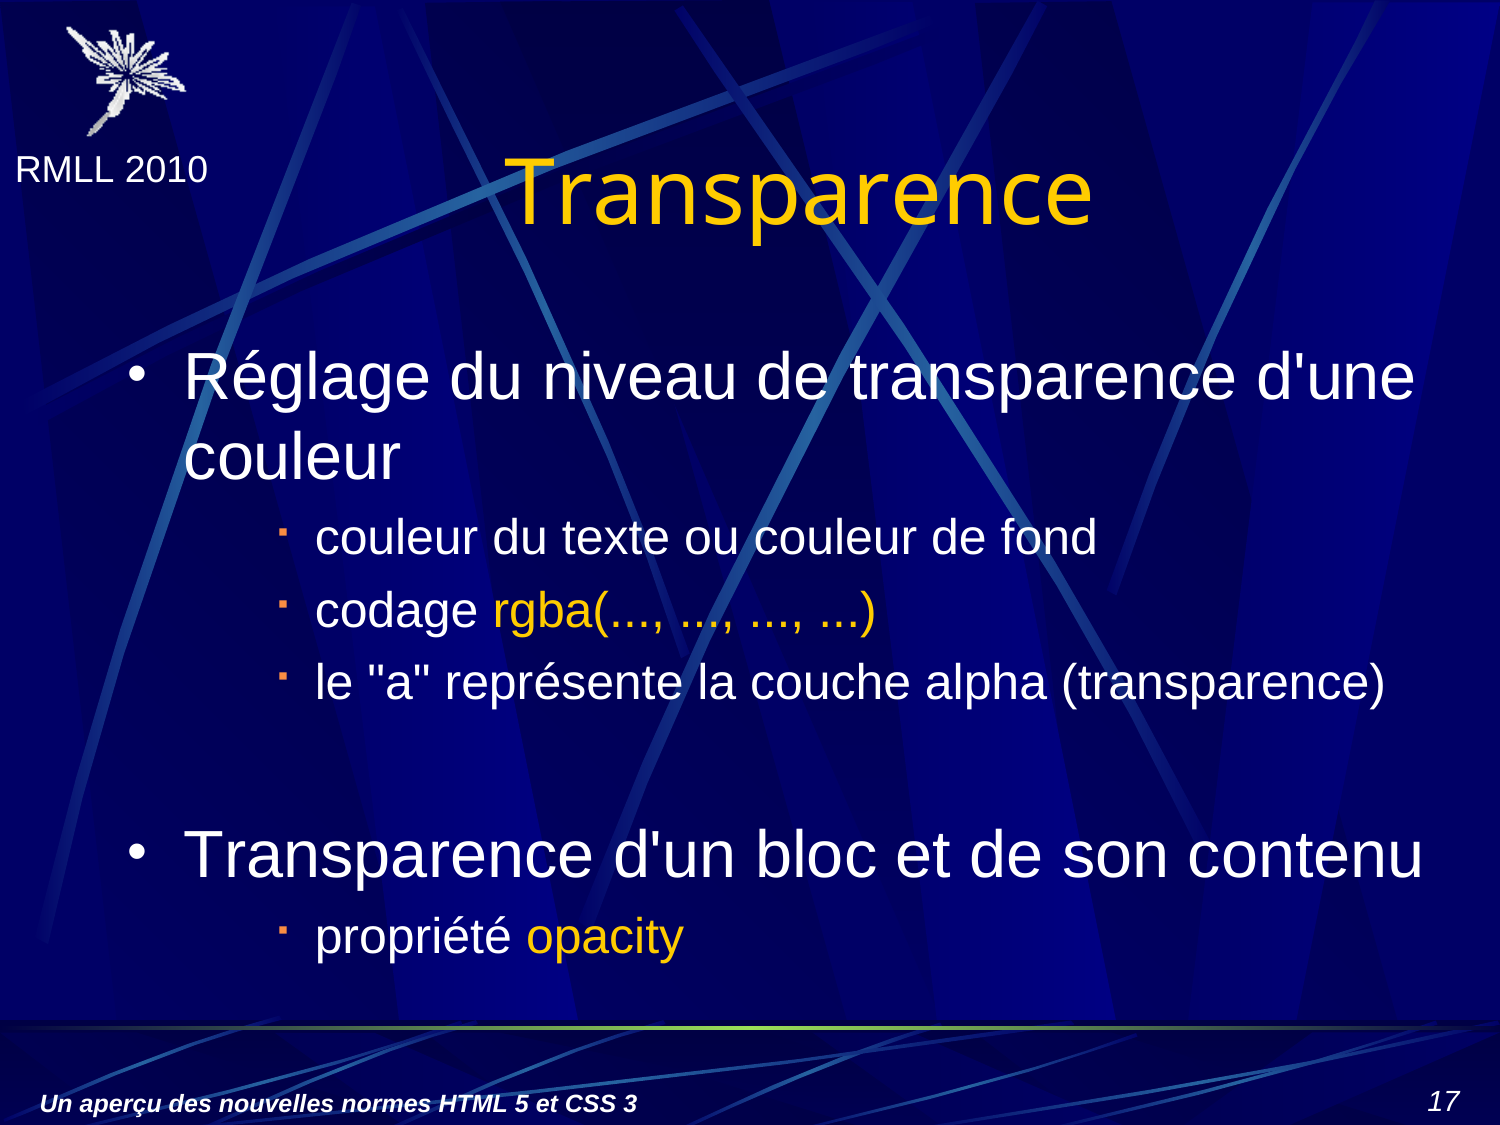

# Transparence
Réglage du niveau de transparence d'une couleur
couleur du texte ou couleur de fond
codage rgba(..., ..., ..., ...)
le "a" représente la couche alpha (transparence)
Transparence d'un bloc et de son contenu
propriété opacity